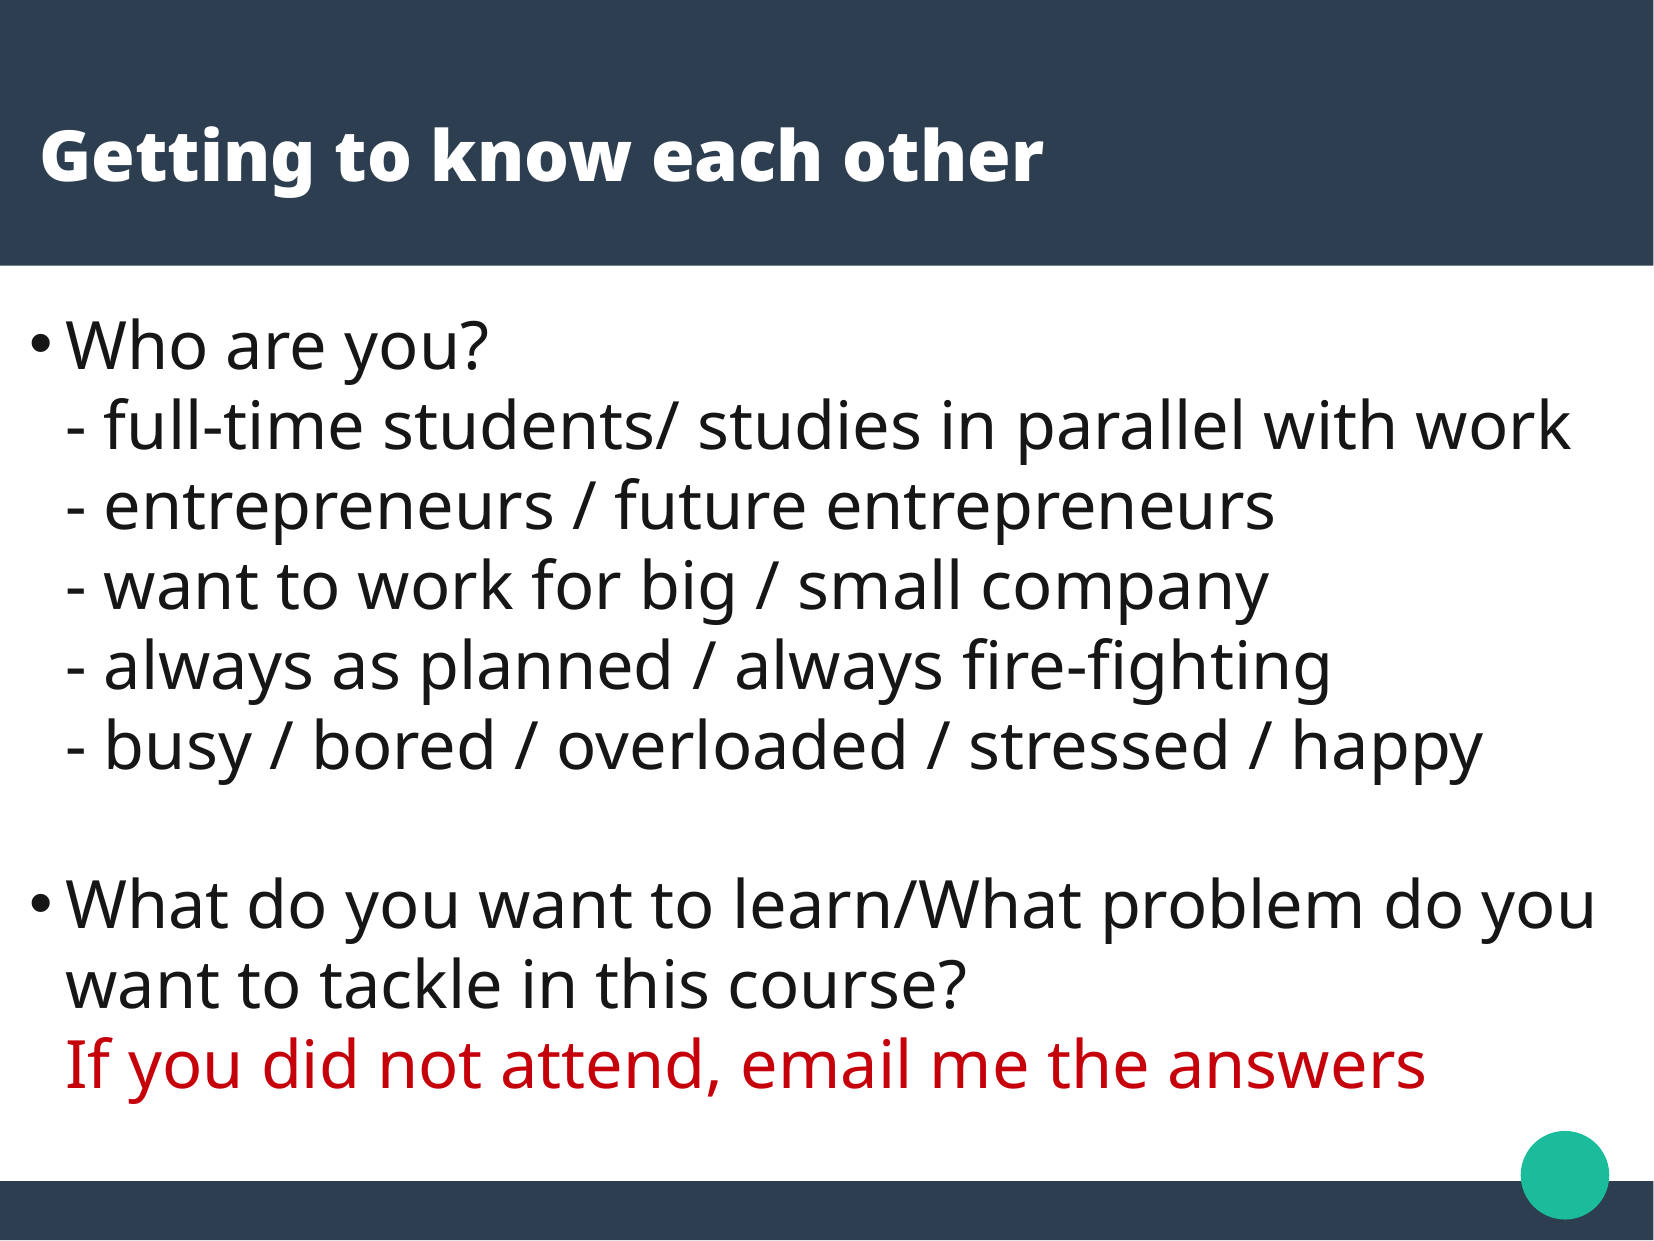

# Getting to know each other
Who are you?
- full-time students/ studies in parallel with work
- entrepreneurs / future entrepreneurs
- want to work for big / small company
- always as planned / always fire-fighting
- busy / bored / overloaded / stressed / happy
What do you want to learn/What problem do you want to tackle in this course?
If you did not attend, email me the answers